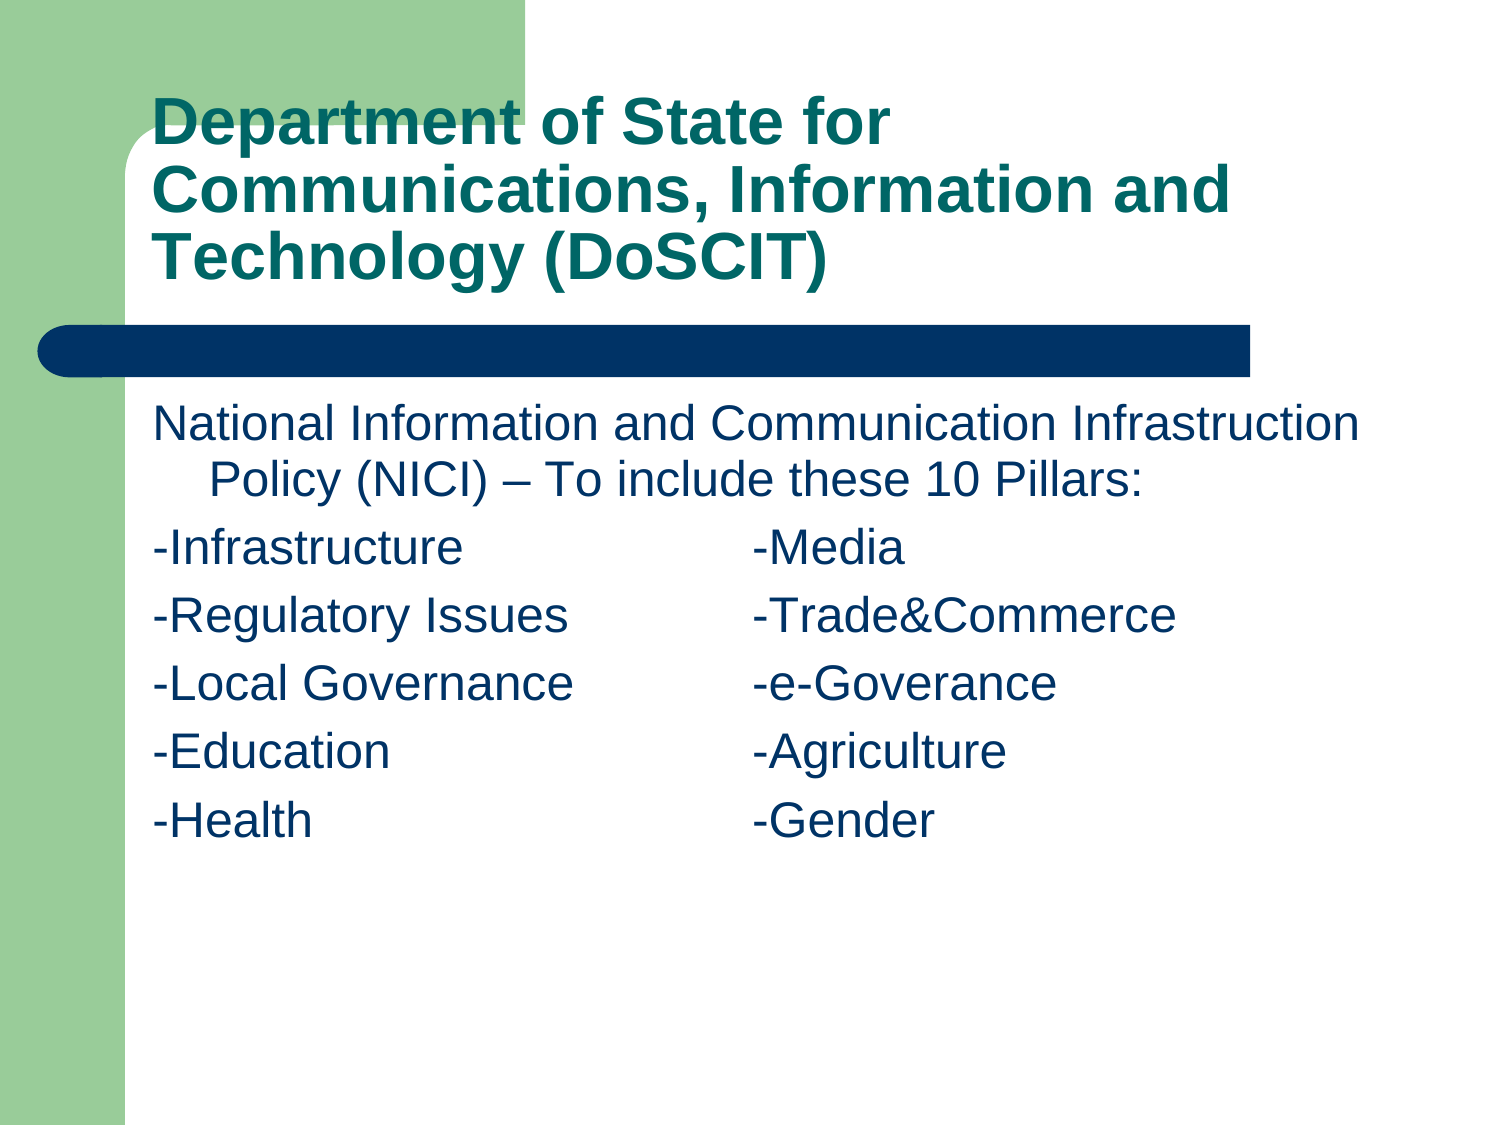

# Department of State for Communications, Information and Technology (DoSCIT)
National Information and Communication Infrastruction Policy (NICI) – To include these 10 Pillars:
-Infrastructure		-Media
-Regulatory Issues		-Trade&Commerce
-Local Governance		-e-Goverance
-Education			-Agriculture
-Health			-Gender